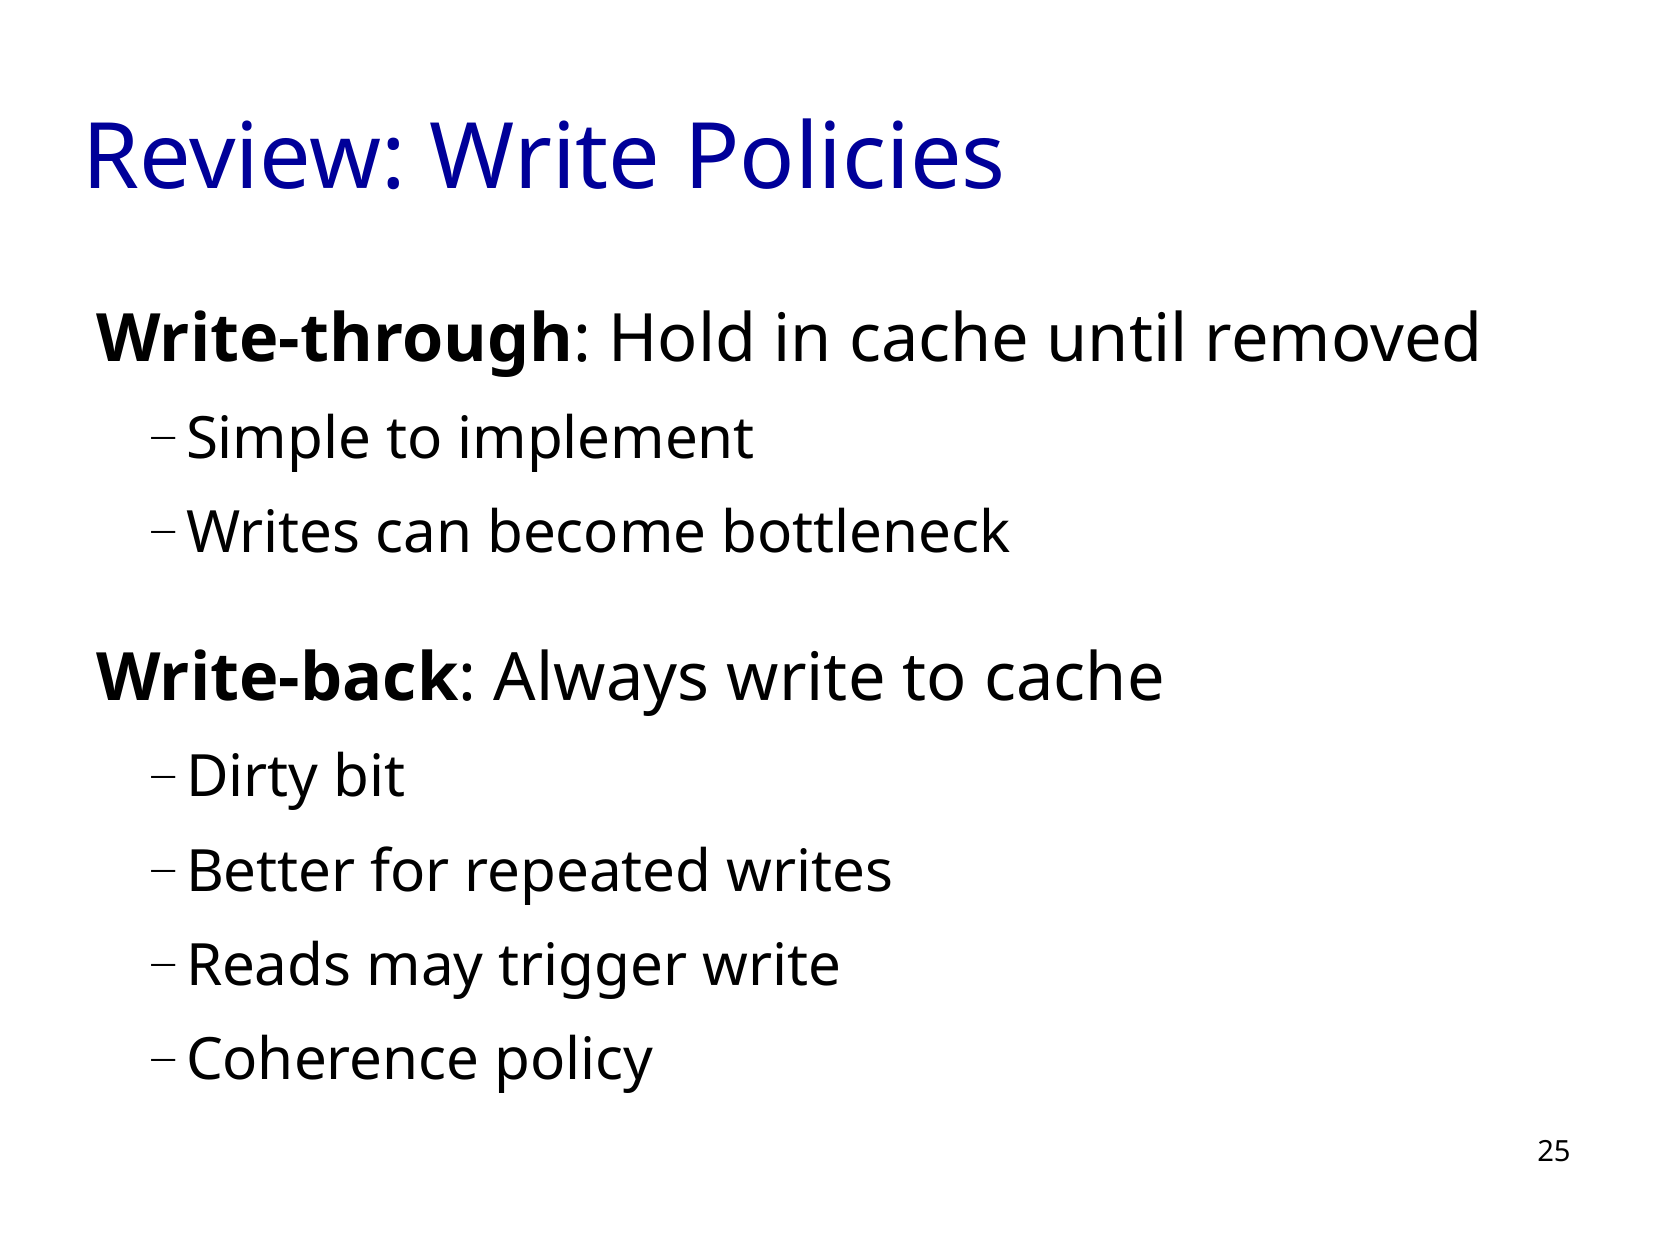

# Review: Write Policies
Write-through: Hold in cache until removed
Simple to implement
Writes can become bottleneck
Write-back: Always write to cache
Dirty bit
Better for repeated writes
Reads may trigger write
Coherence policy
25